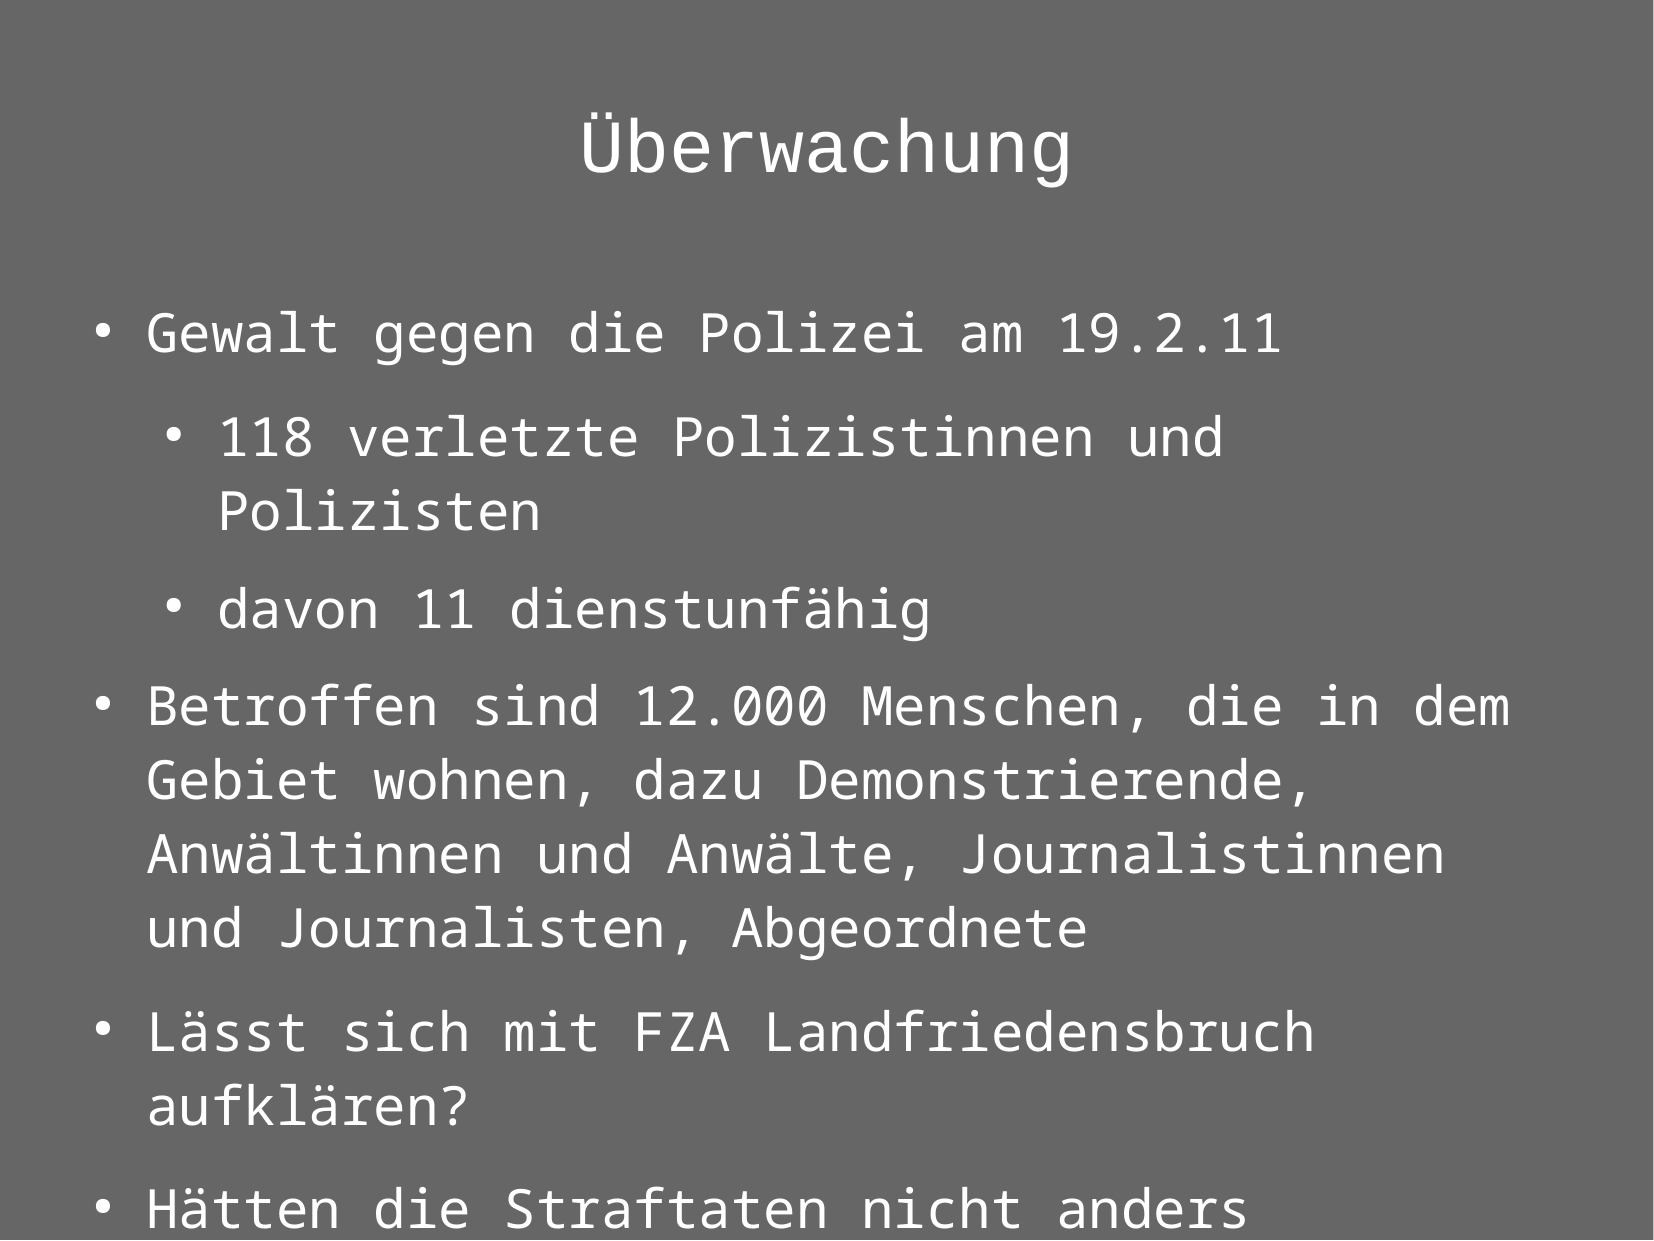

# Überwachung
Gewalt gegen die Polizei am 19.2.11
118 verletzte Polizistinnen und Polizisten
davon 11 dienstunfähig
Betroffen sind 12.000 Menschen, die in dem Gebiet wohnen, dazu Demonstrierende, Anwältinnen und Anwälte, Journalistinnen und Journalisten, Abgeordnete
Lässt sich mit FZA Landfriedensbruch aufklären?
Hätten die Straftaten nicht anders aufgeklärt werden können?